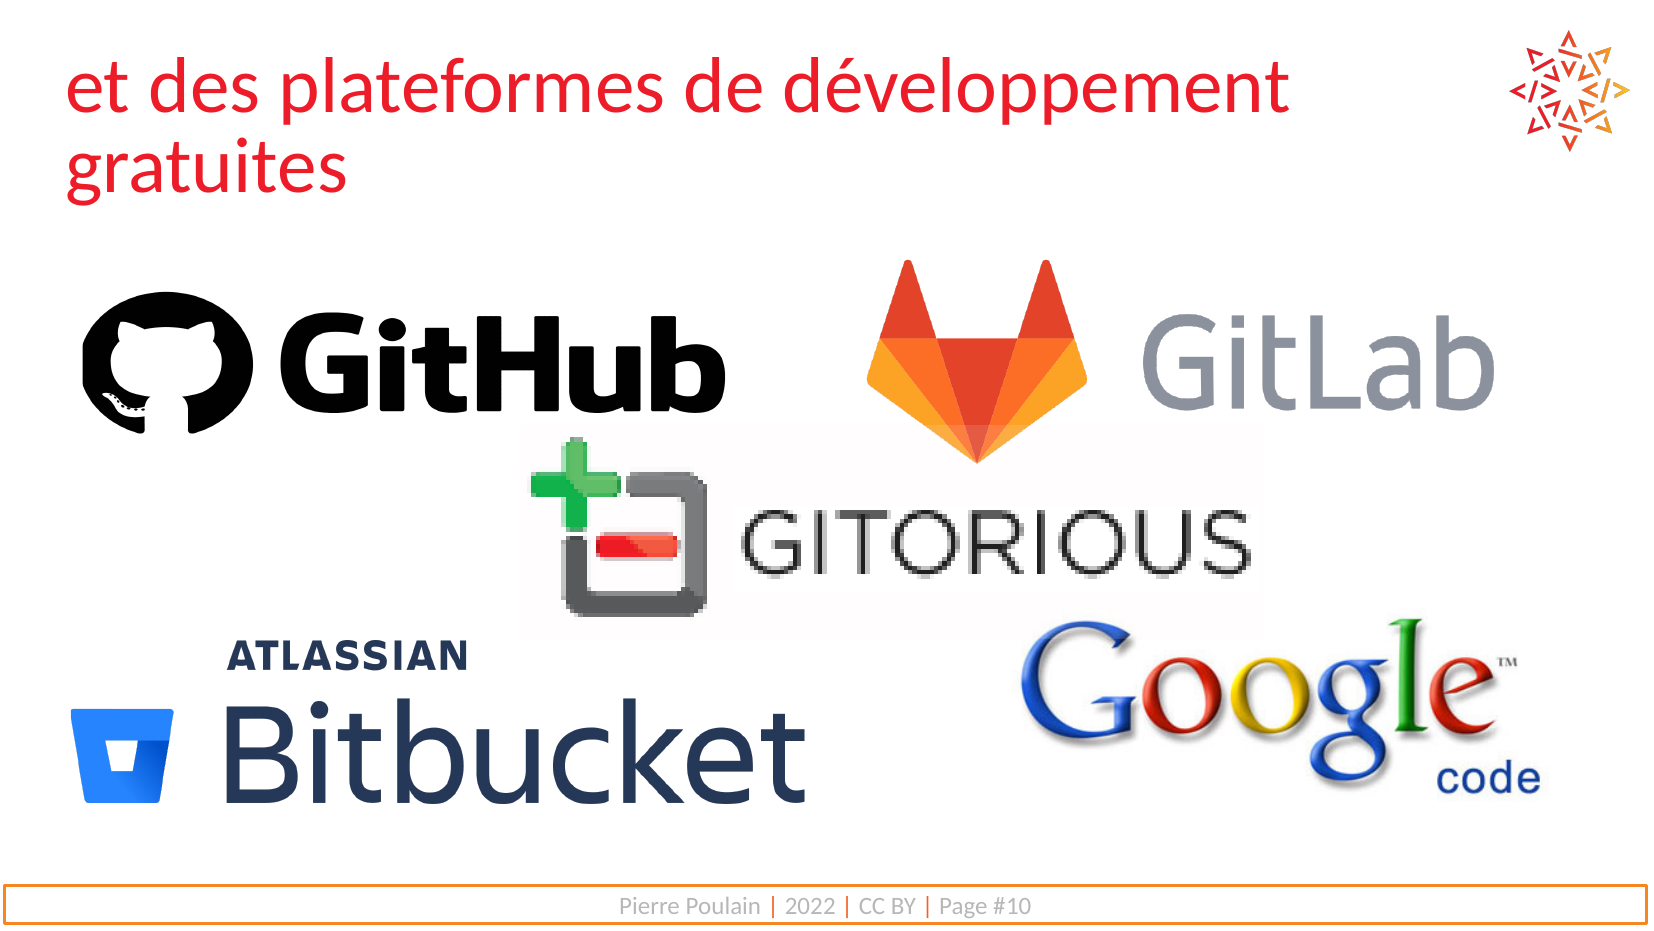

# et des plateformes de développement gratuites